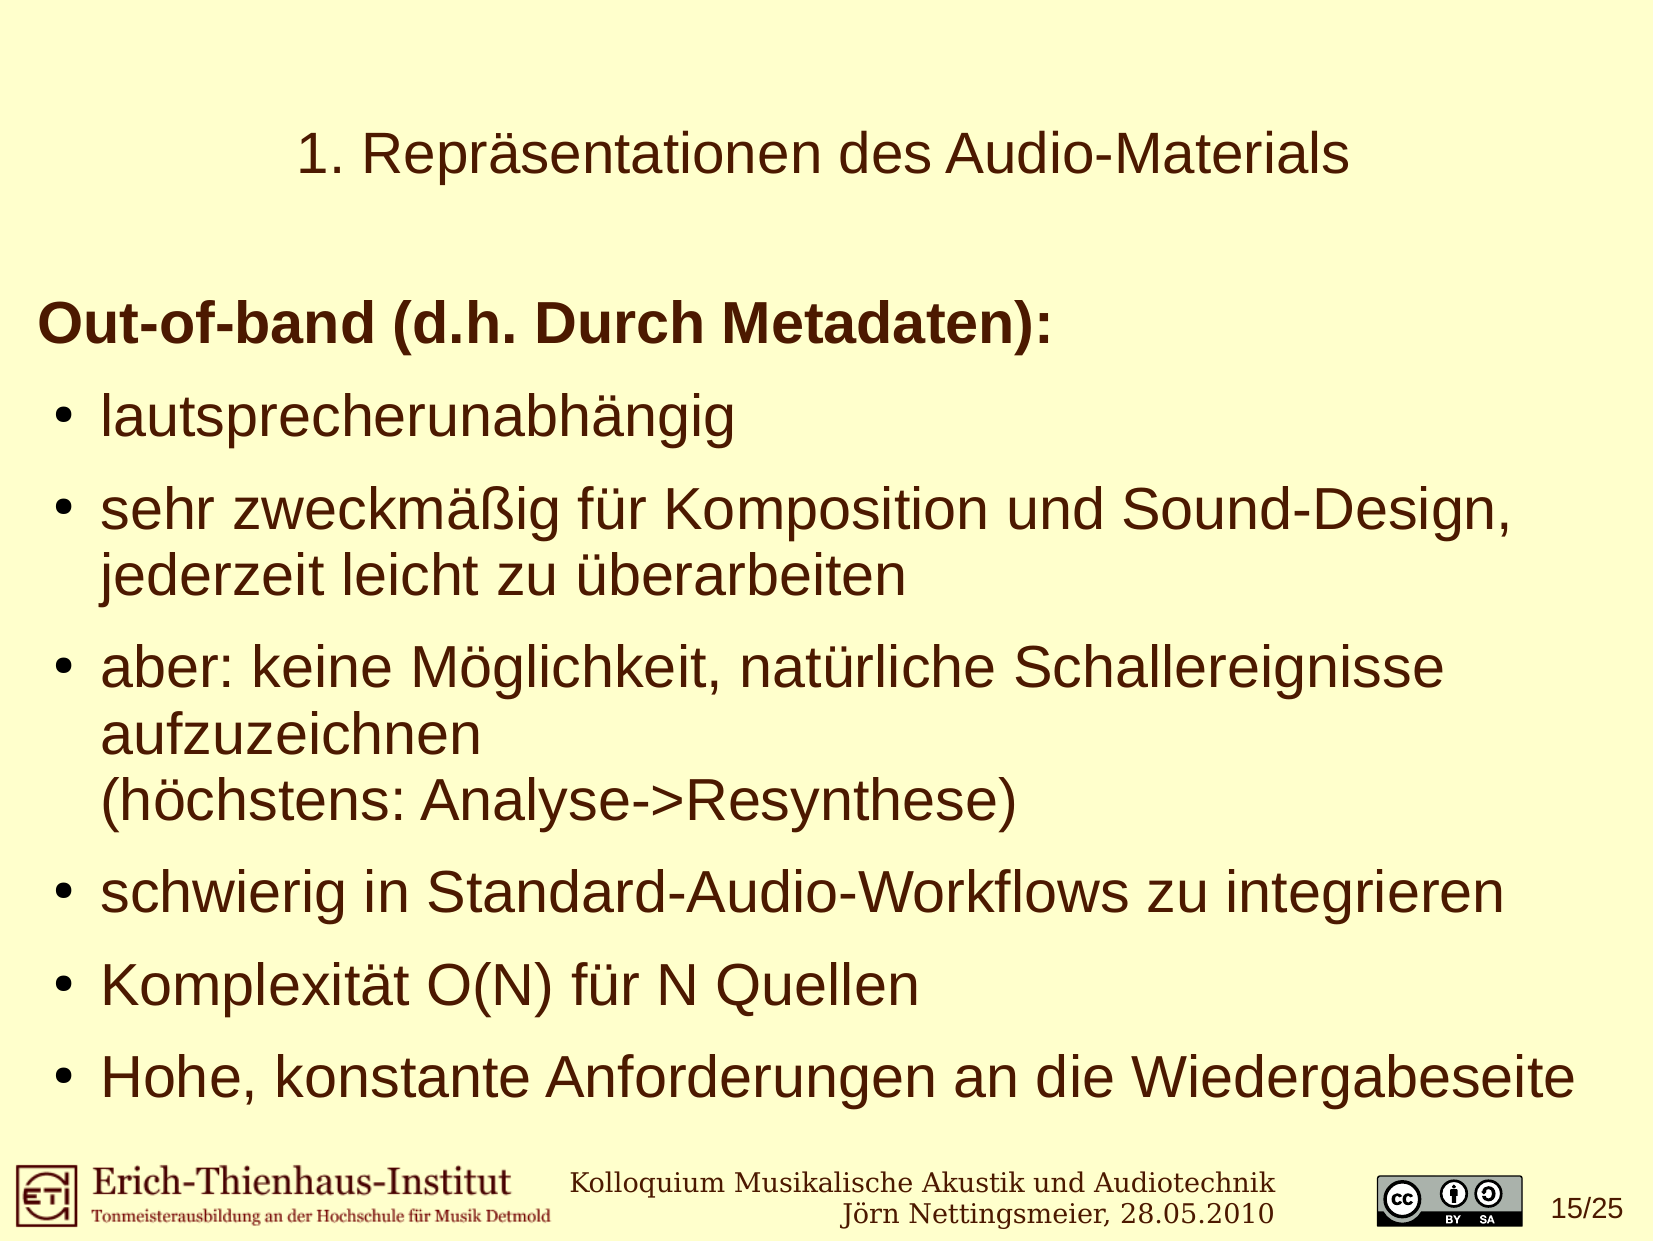

# 1. Repräsentationen des Audio-Materials
Out-of-band (d.h. Durch Metadaten):
lautsprecherunabhängig
sehr zweckmäßig für Komposition und Sound-Design, jederzeit leicht zu überarbeiten
aber: keine Möglichkeit, natürliche Schallereignisse aufzuzeichnen
(höchstens: Analyse->Resynthese)
schwierig in Standard-Audio-Workflows zu integrieren
Komplexität O(N) für N Quellen
Hohe, konstante Anforderungen an die Wiedergabeseite